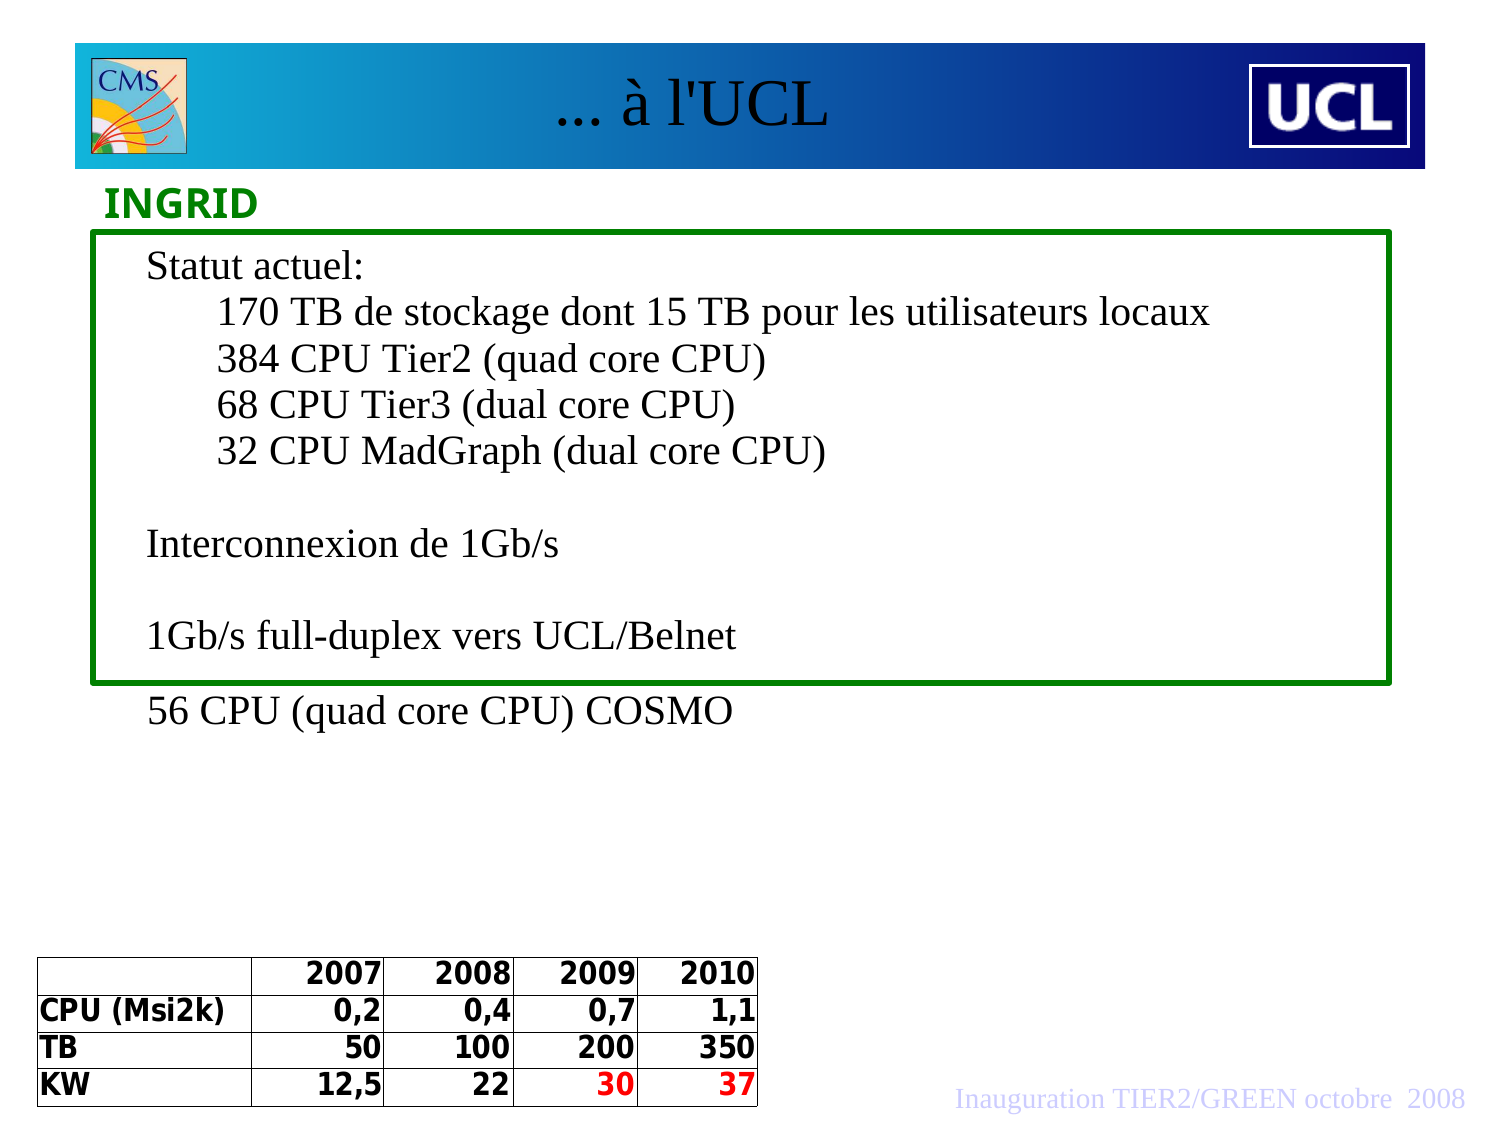

... à l'UCL
INGRID
Statut actuel:
170 TB de stockage dont 15 TB pour les utilisateurs locaux
384 CPU Tier2 (quad core CPU)
68 CPU Tier3 (dual core CPU)
32 CPU MadGraph (dual core CPU)
Interconnexion de 1Gb/s
1Gb/s full-duplex vers UCL/Belnet
56 CPU (quad core CPU) COSMO
Inauguration TIER2/GREEN octobre 2008